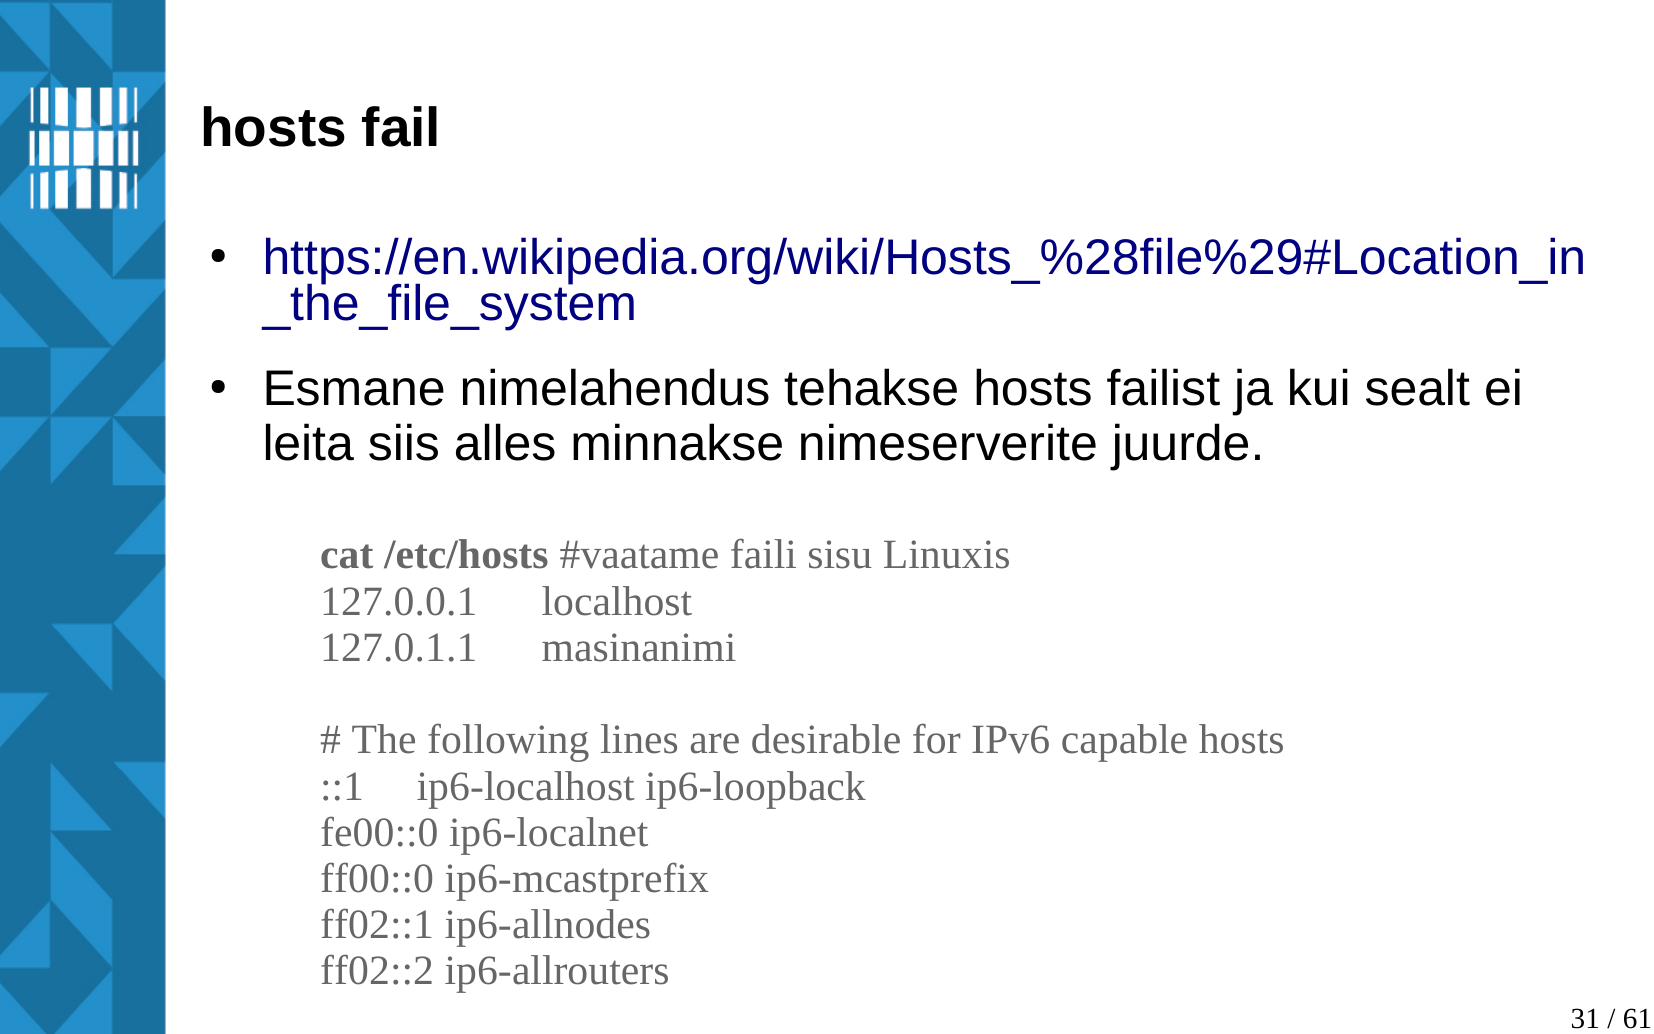

# hosts fail
https://en.wikipedia.org/wiki/Hosts_%28file%29#Location_in_the_file_system
Esmane nimelahendus tehakse hosts failist ja kui sealt ei leita siis alles minnakse nimeserverite juurde.
cat /etc/hosts #vaatame faili sisu Linuxis
127.0.0.1	localhost
127.0.1.1	masinanimi
# The following lines are desirable for IPv6 capable hosts
::1 ip6-localhost ip6-loopback
fe00::0 ip6-localnet
ff00::0 ip6-mcastprefix
ff02::1 ip6-allnodes
ff02::2 ip6-allrouters
31